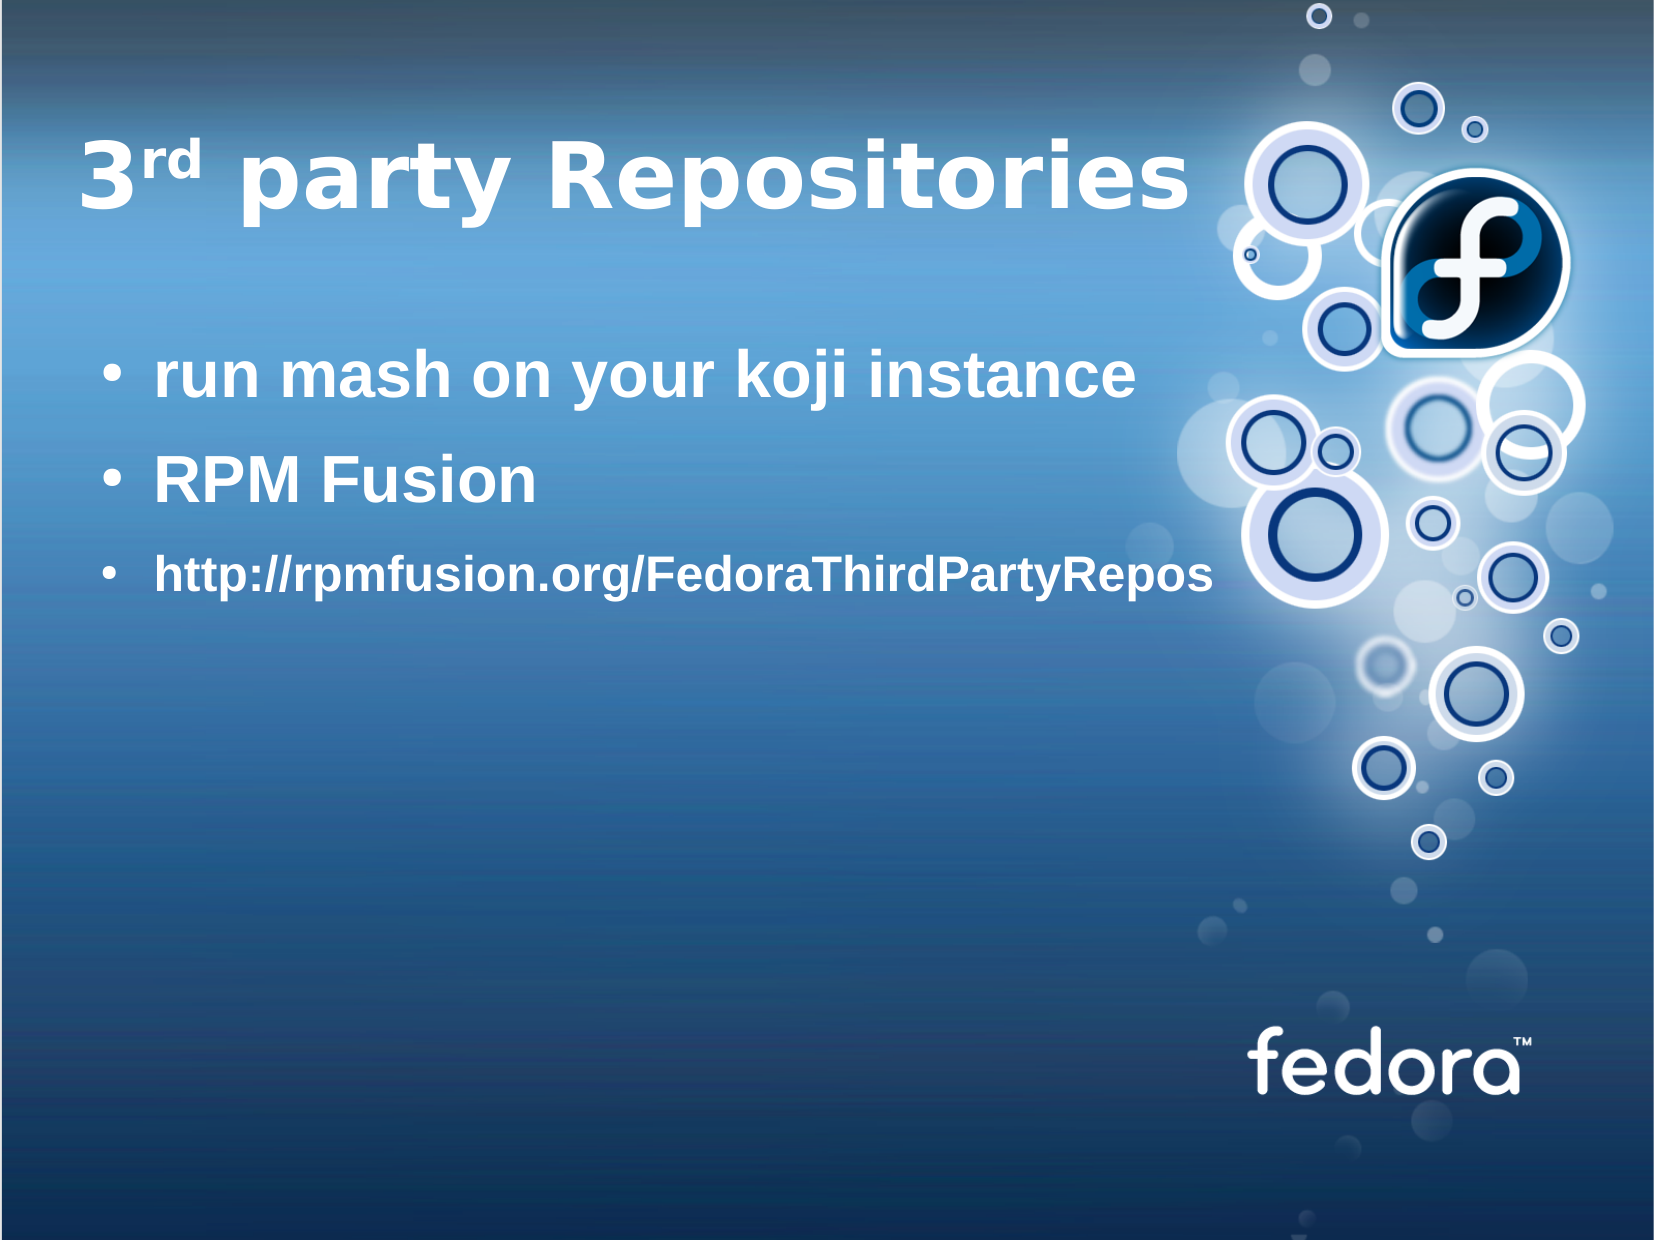

# 3rd party Repositories
run mash on your koji instance
RPM Fusion
http://rpmfusion.org/FedoraThirdPartyRepos